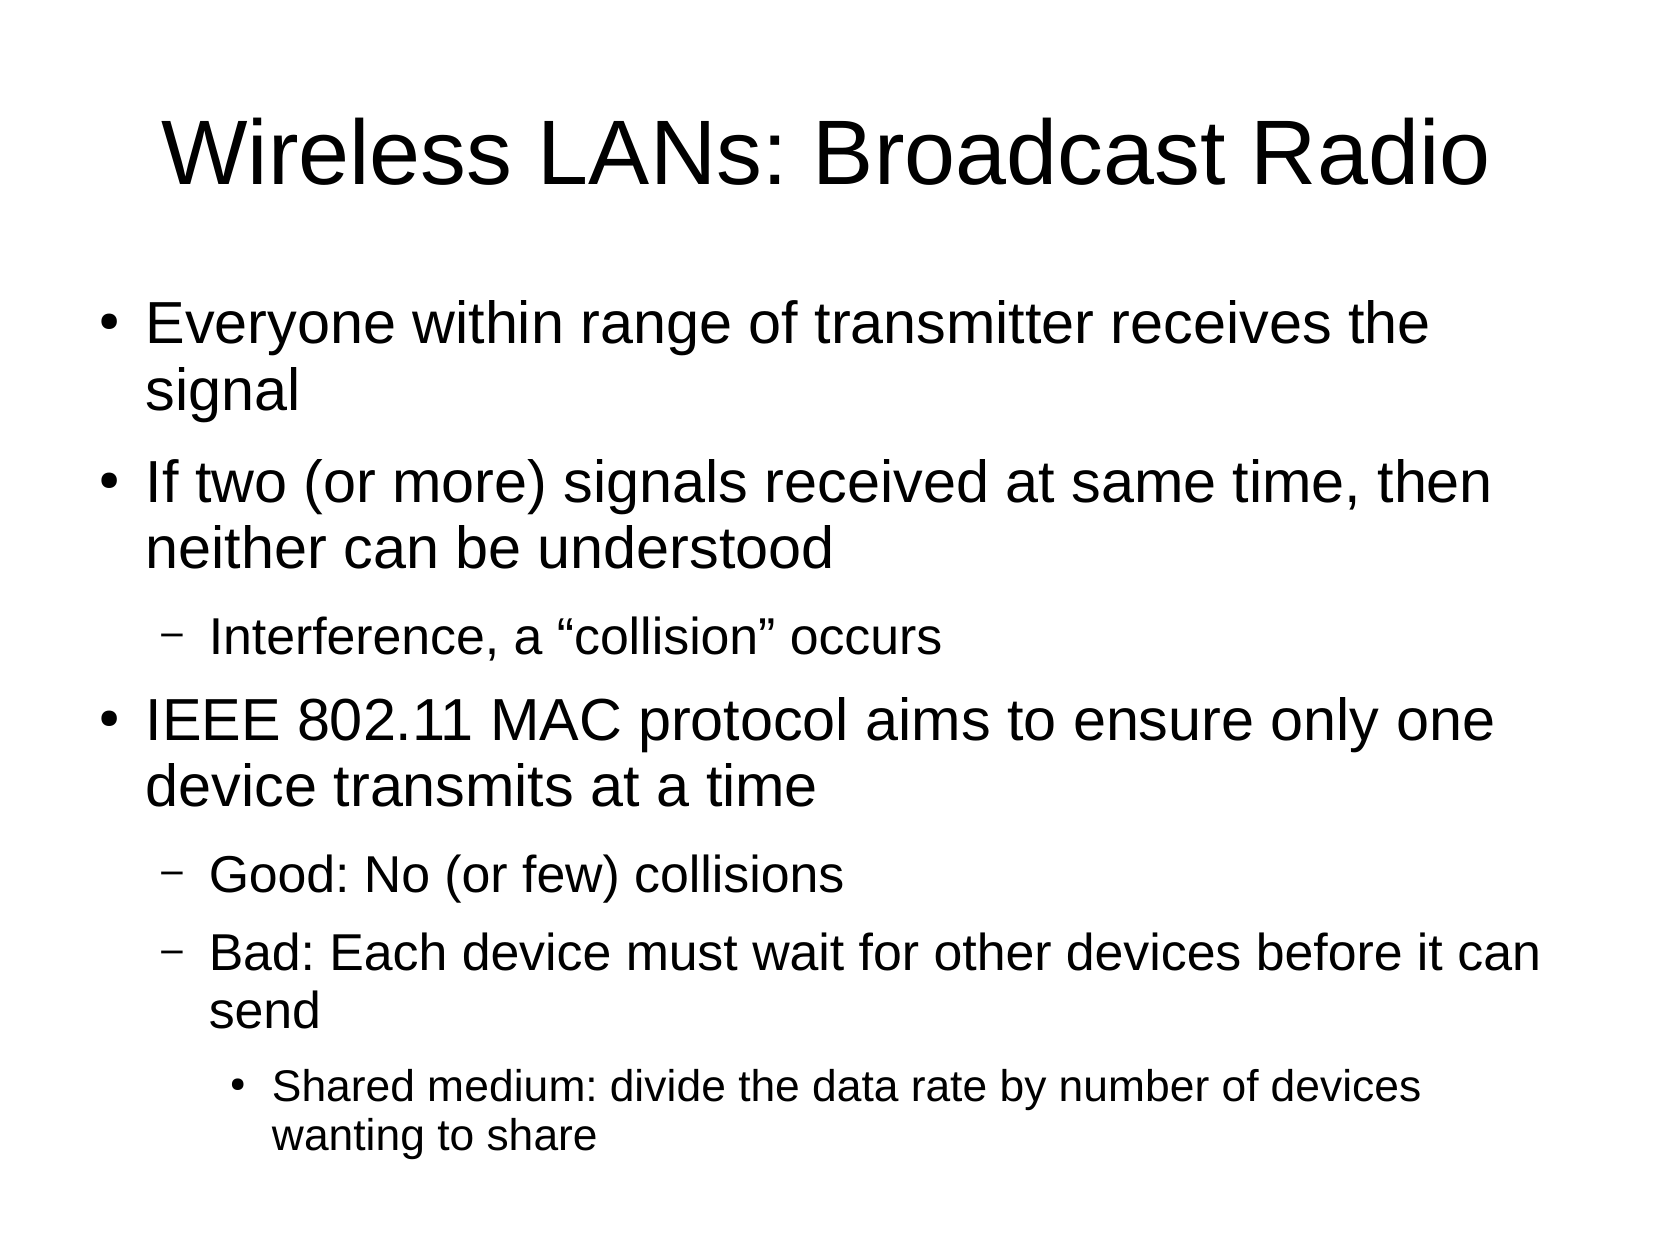

# Wireless LANs: Broadcast Radio
Everyone within range of transmitter receives the signal
If two (or more) signals received at same time, then neither can be understood
Interference, a “collision” occurs
IEEE 802.11 MAC protocol aims to ensure only one device transmits at a time
Good: No (or few) collisions
Bad: Each device must wait for other devices before it can send
Shared medium: divide the data rate by number of devices wanting to share